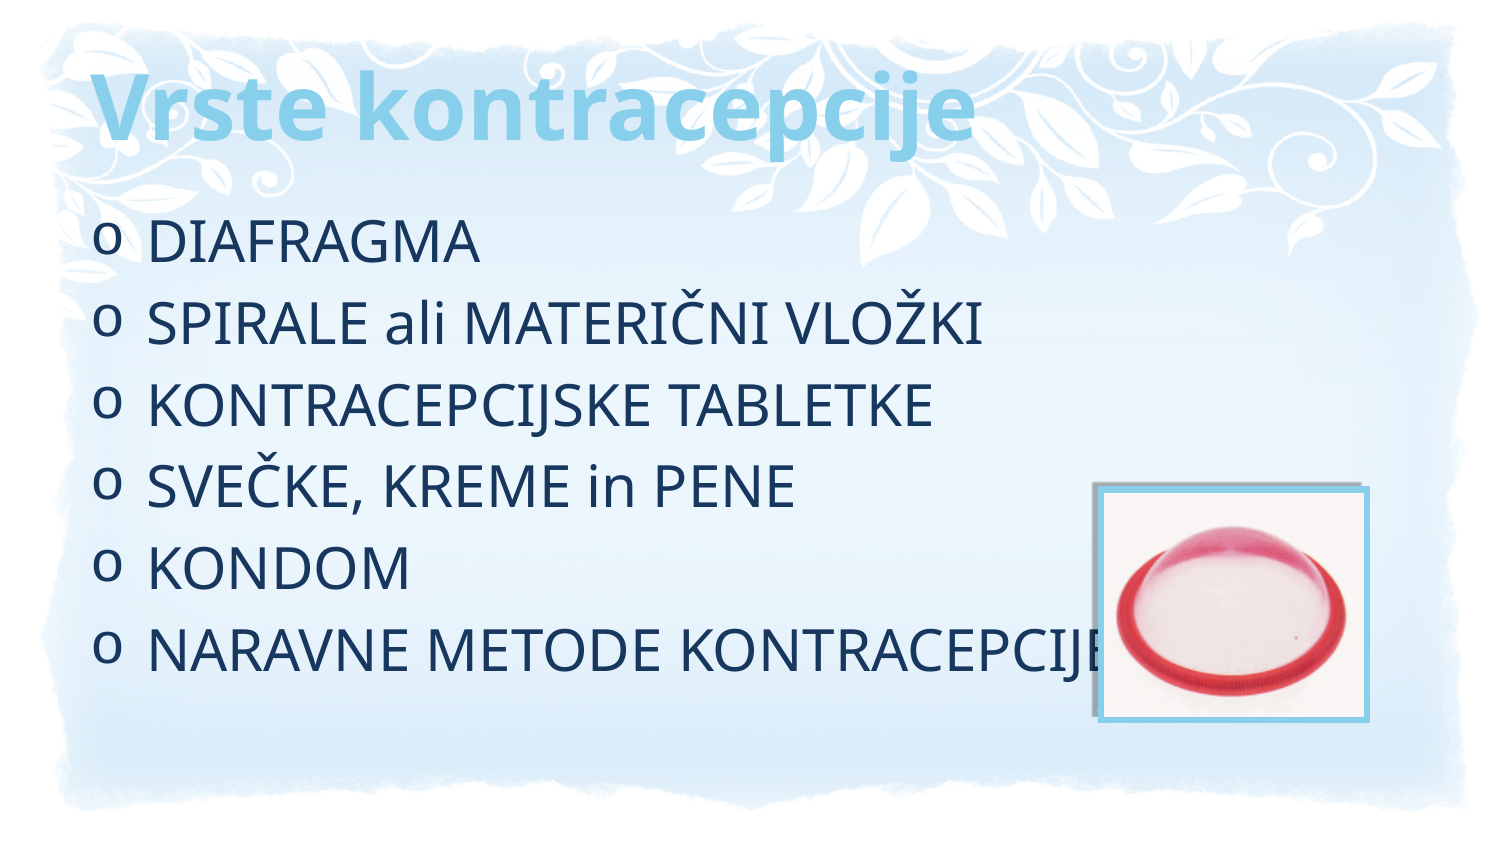

# Vrste kontracepcije
DIAFRAGMA
SPIRALE ali MATERIČNI VLOŽKI
KONTRACEPCIJSKE TABLETKE
SVEČKE, KREME in PENE
KONDOM
NARAVNE METODE KONTRACEPCIJE